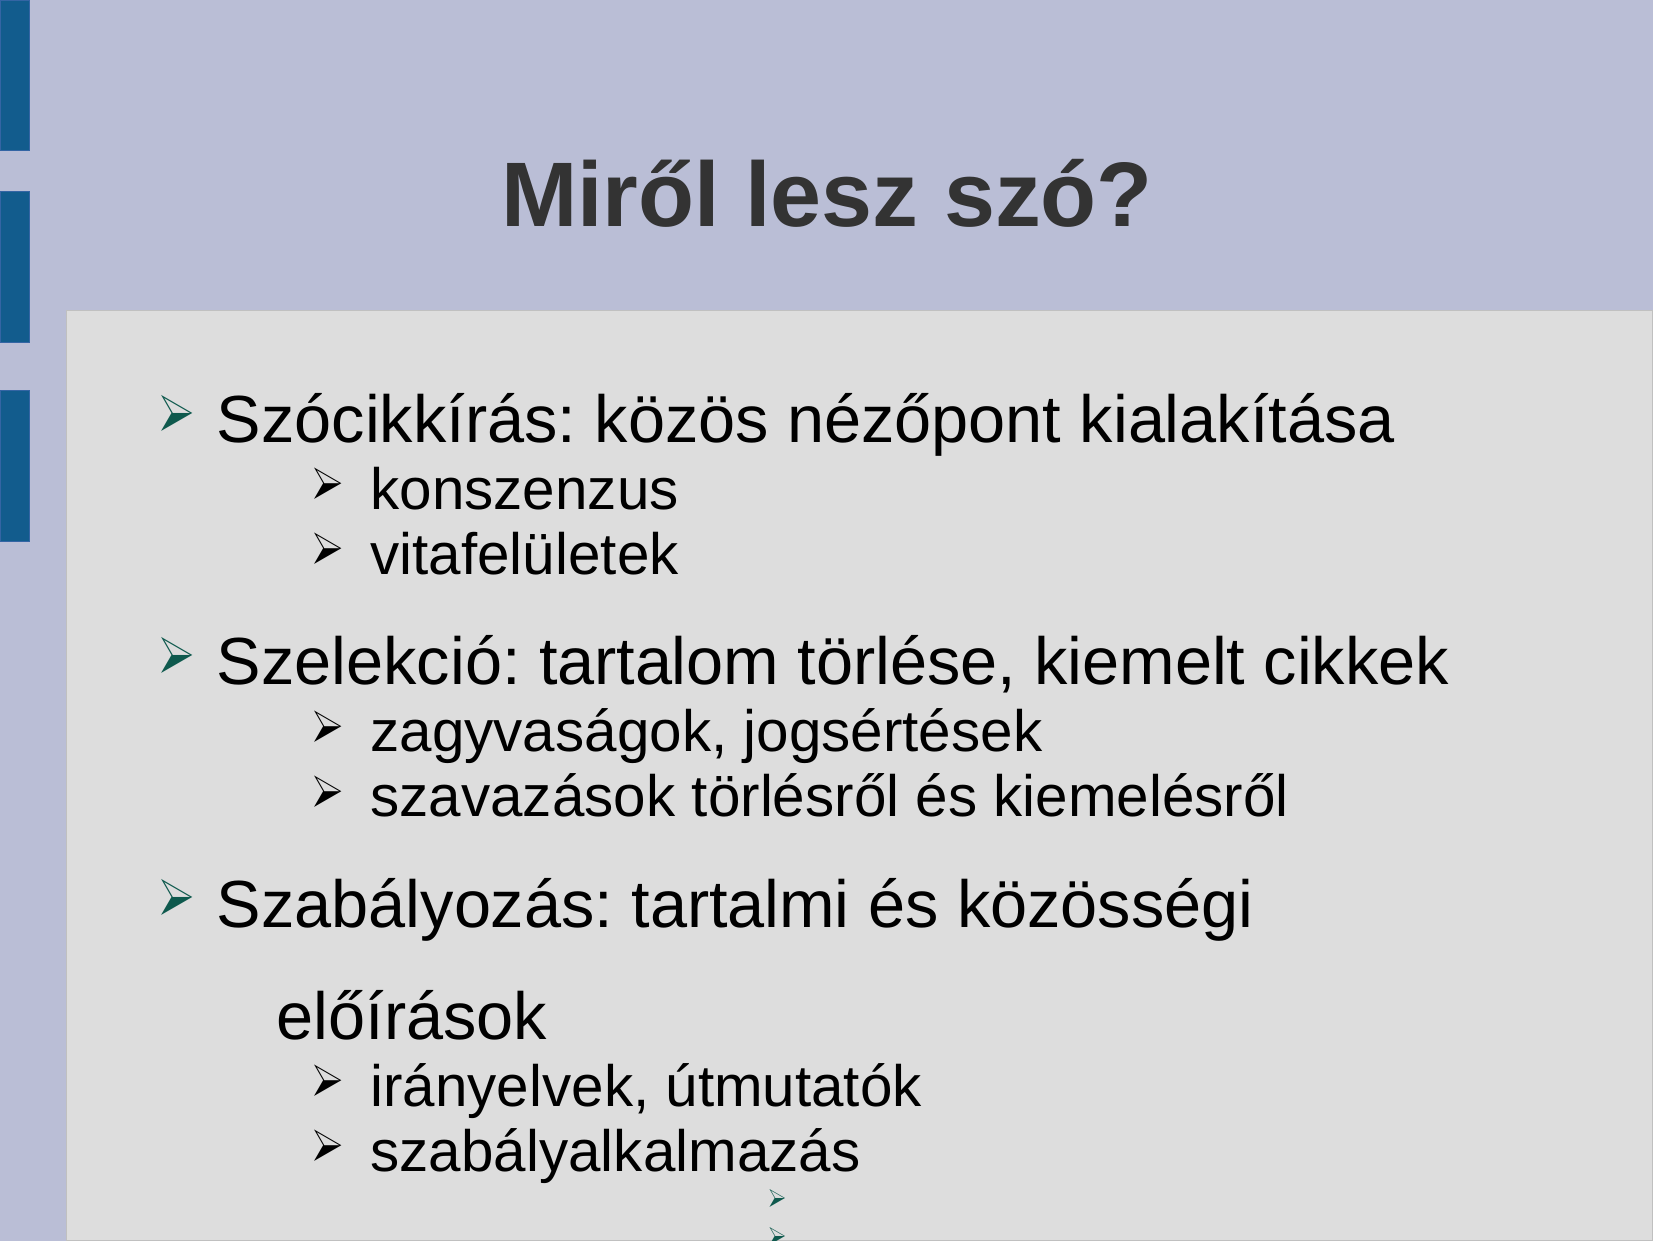

# Miről lesz szó?
Szócikkírás: közös nézőpont kialakítása
konszenzus
vitafelületek
Szelekció: tartalom törlése, kiemelt cikkek
zagyvaságok, jogsértések
szavazások törlésről és kiemelésről
Szabályozás: tartalmi és közösségi előírások
irányelvek, útmutatók
szabályalkalmazás
A felhasznált képek GFDL licencűek: http://www.gnu.org/copyleft/fdl.html
Forrás: http://hu.wikipedia.org